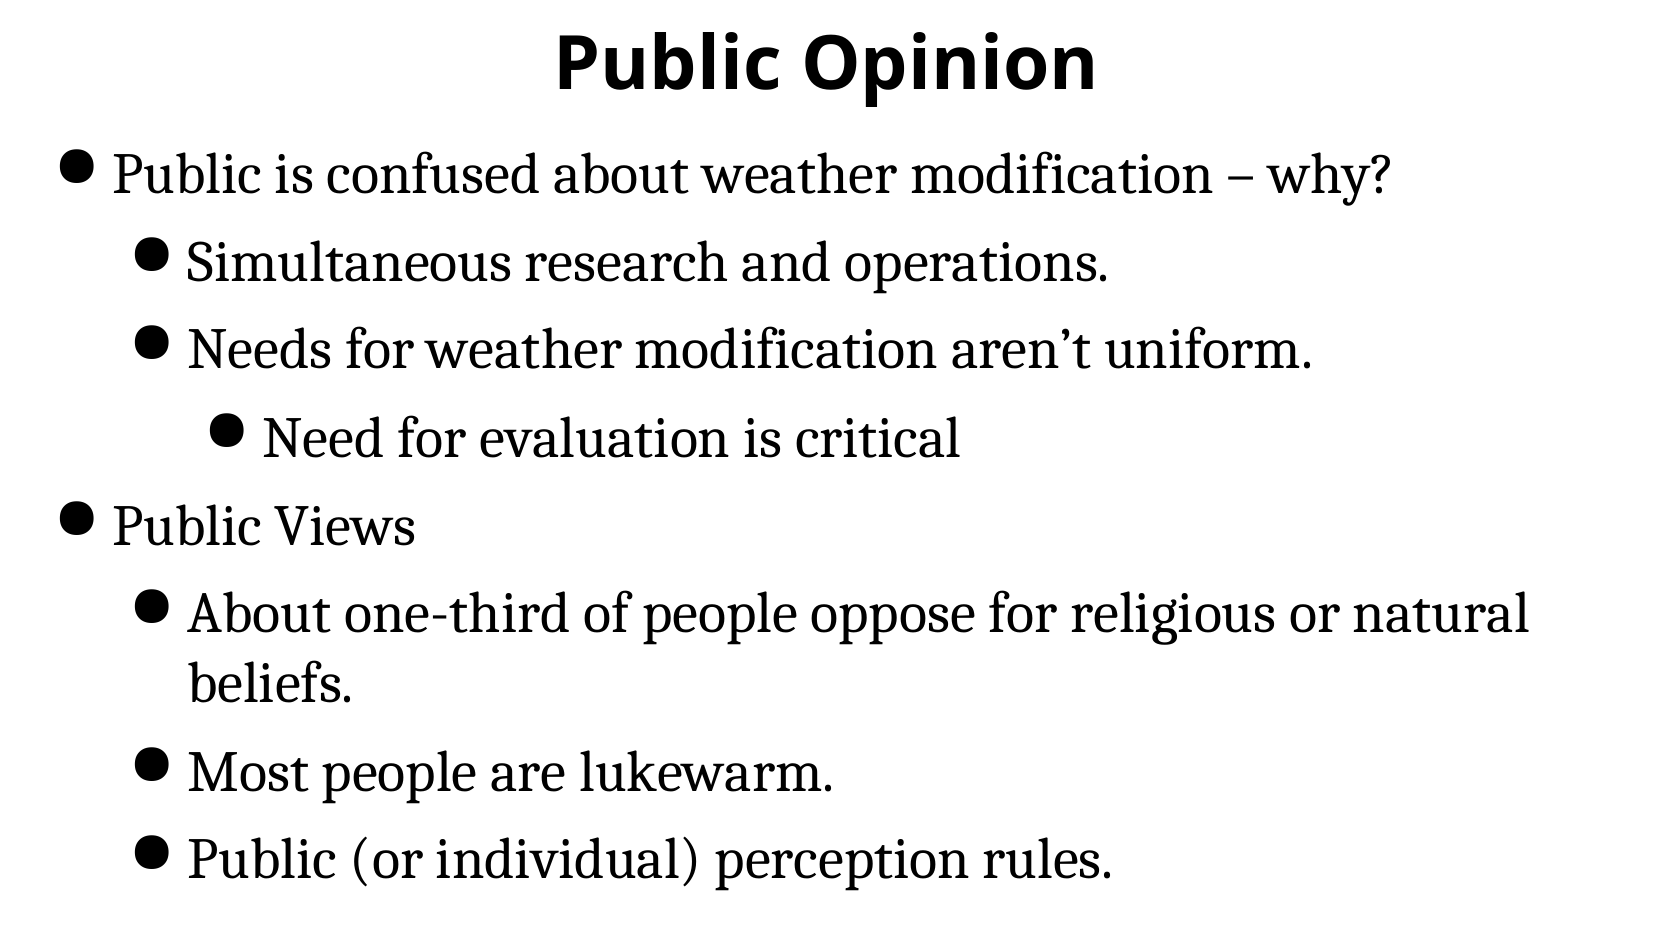

# Public Opinion
 Public is confused about weather modification – why?
 Simultaneous research and operations.
 Needs for weather modification aren’t uniform.
 Need for evaluation is critical
 Public Views
 About one-third of people oppose for religious or natural beliefs.
 Most people are lukewarm.
 Public (or individual) perception rules.